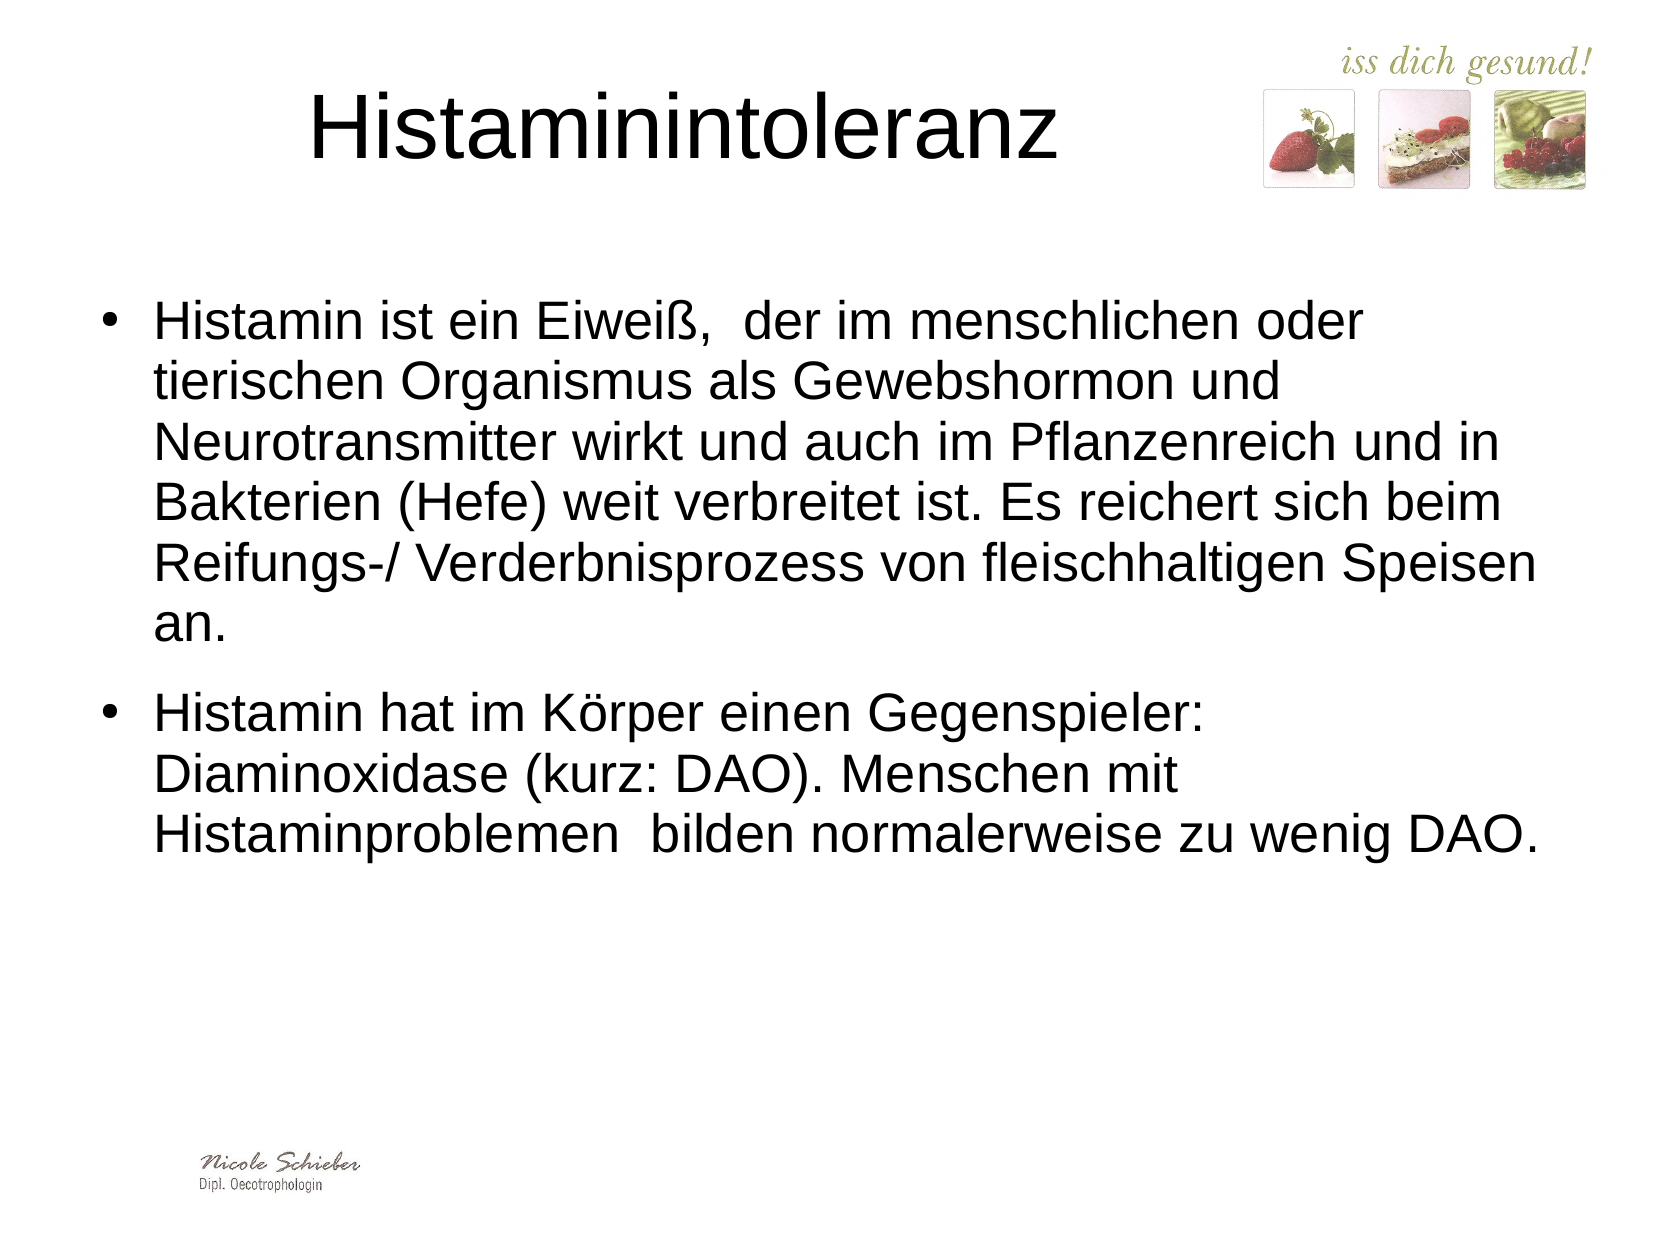

# Histaminintoleranz
Histamin ist ein Eiweiß, der im menschlichen oder tierischen Organismus als Gewebshormon und Neurotransmitter wirkt und auch im Pflanzenreich und in Bakterien (Hefe) weit verbreitet ist. Es reichert sich beim Reifungs-/ Verderbnisprozess von fleischhaltigen Speisen an.
Histamin hat im Körper einen Gegenspieler: Diaminoxidase (kurz: DAO). Menschen mit Histaminproblemen bilden normalerweise zu wenig DAO.